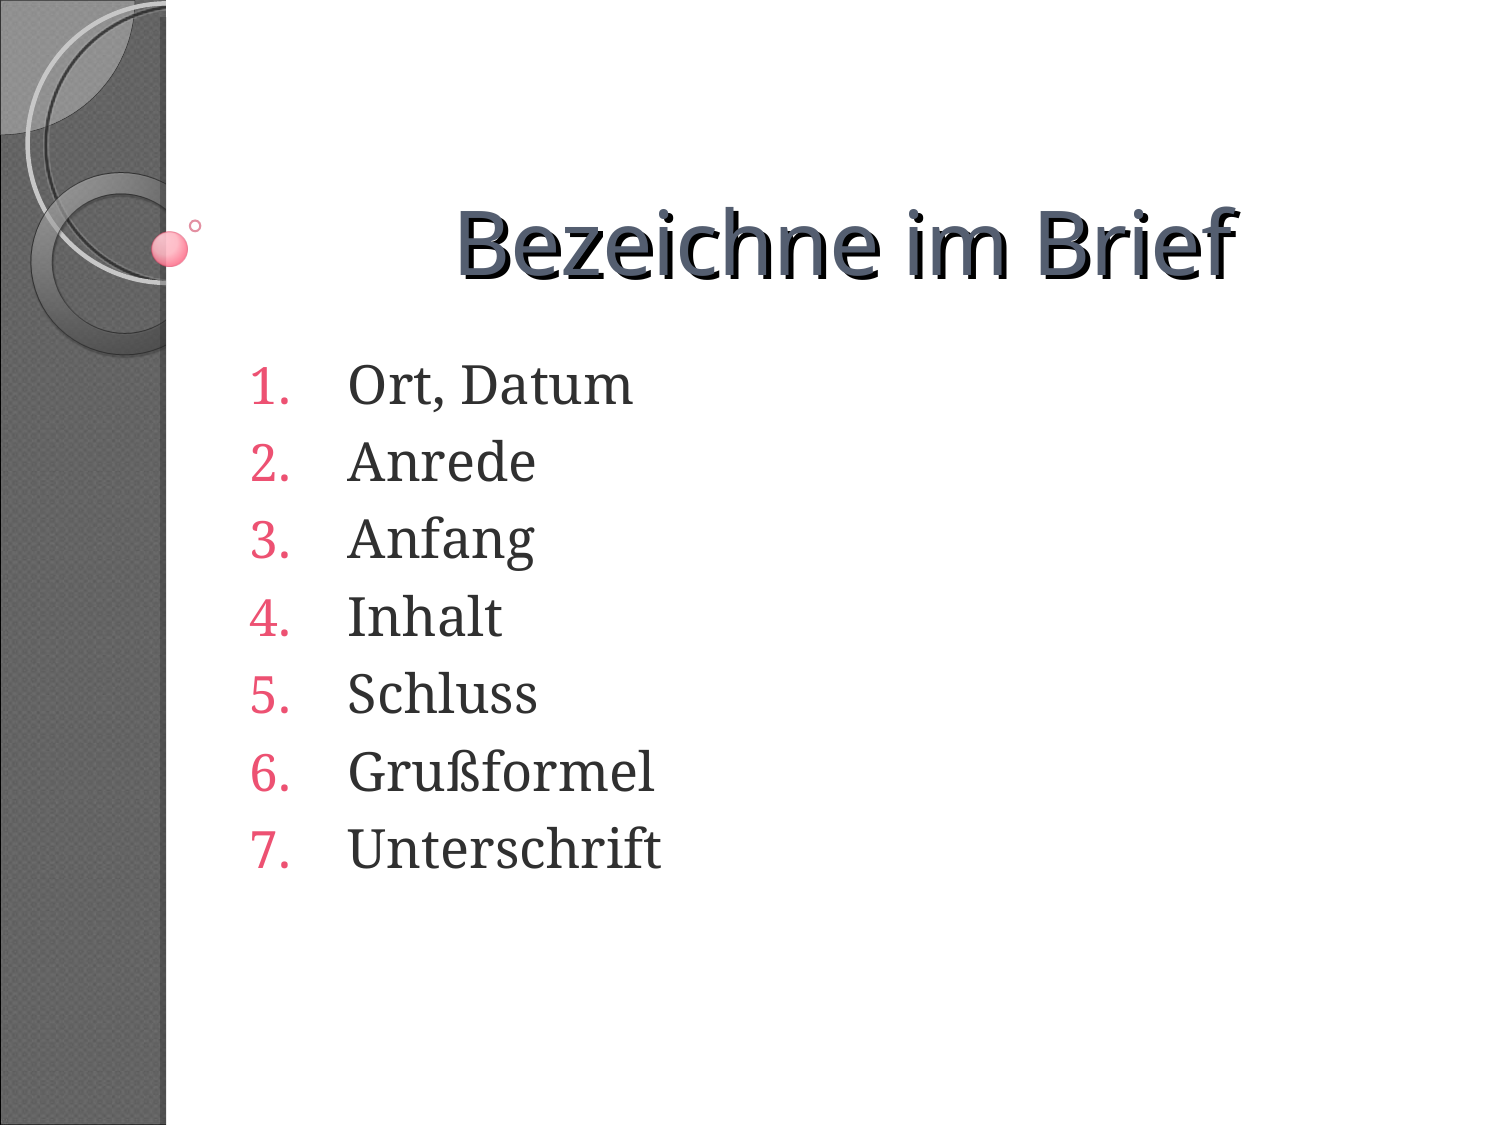

# Bezeichne im Brief
 Ort, Datum
 Anrede
 Anfang
 Inhalt
 Schluss
 Grußformel
 Unterschrift